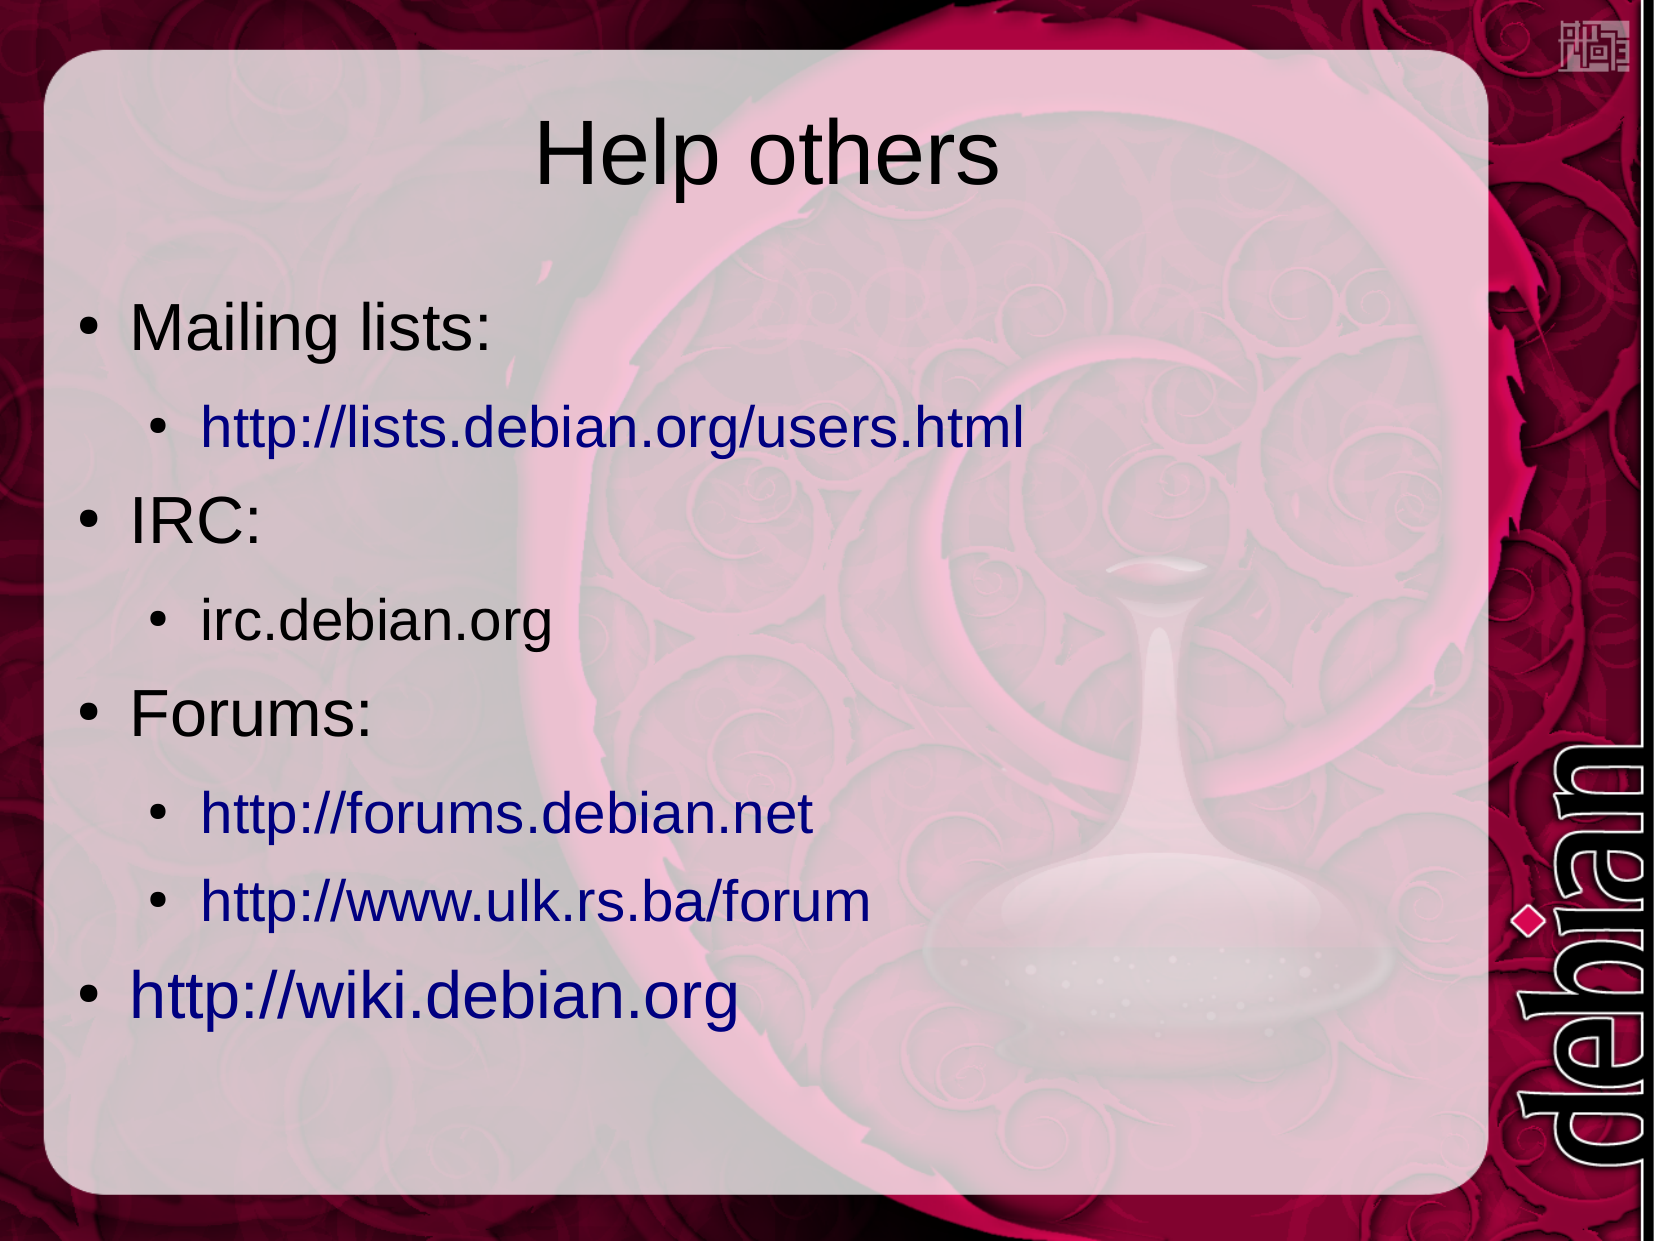

# Help others
Mailing lists:
http://lists.debian.org/users.html
IRC:
irc.debian.org
Forums:
http://forums.debian.net
http://www.ulk.rs.ba/forum
http://wiki.debian.org